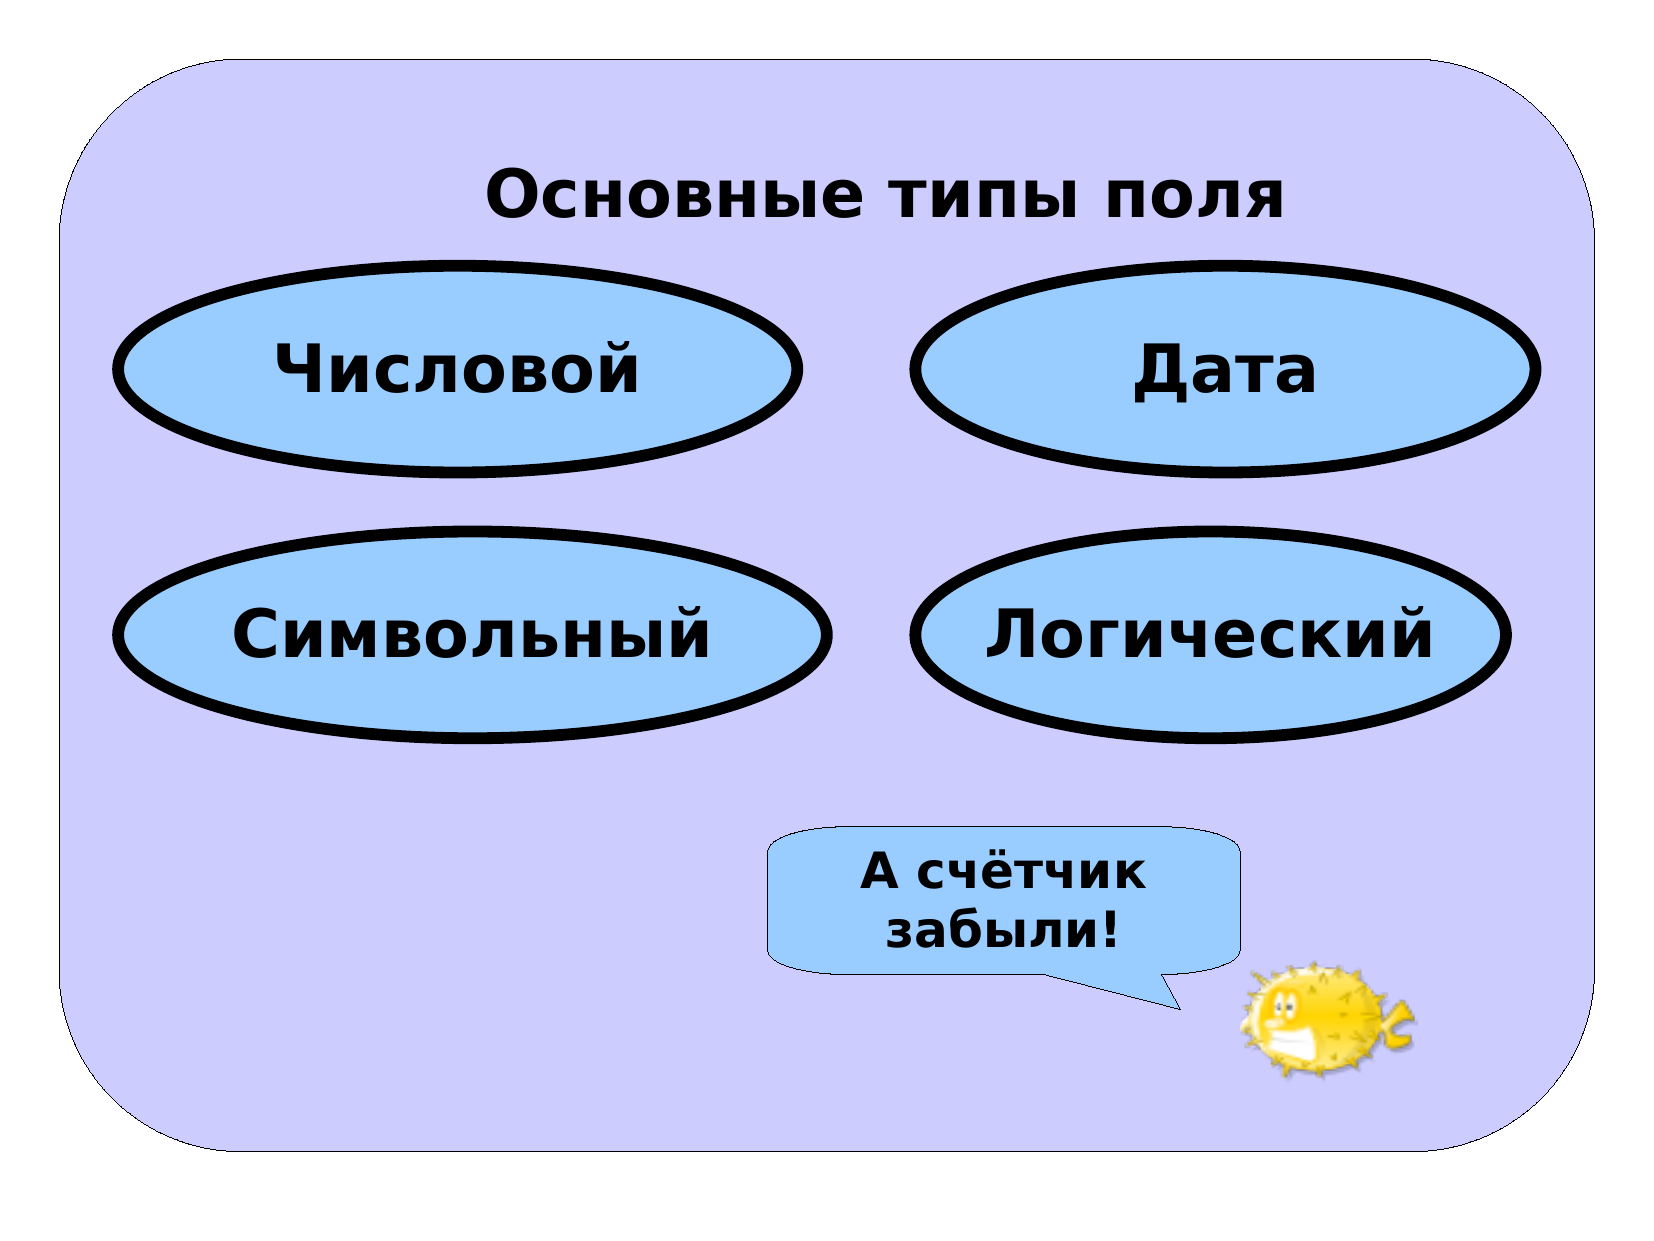

Основные типы поля
Числовой
Дата
Символьный
Логический
А счётчик забыли!